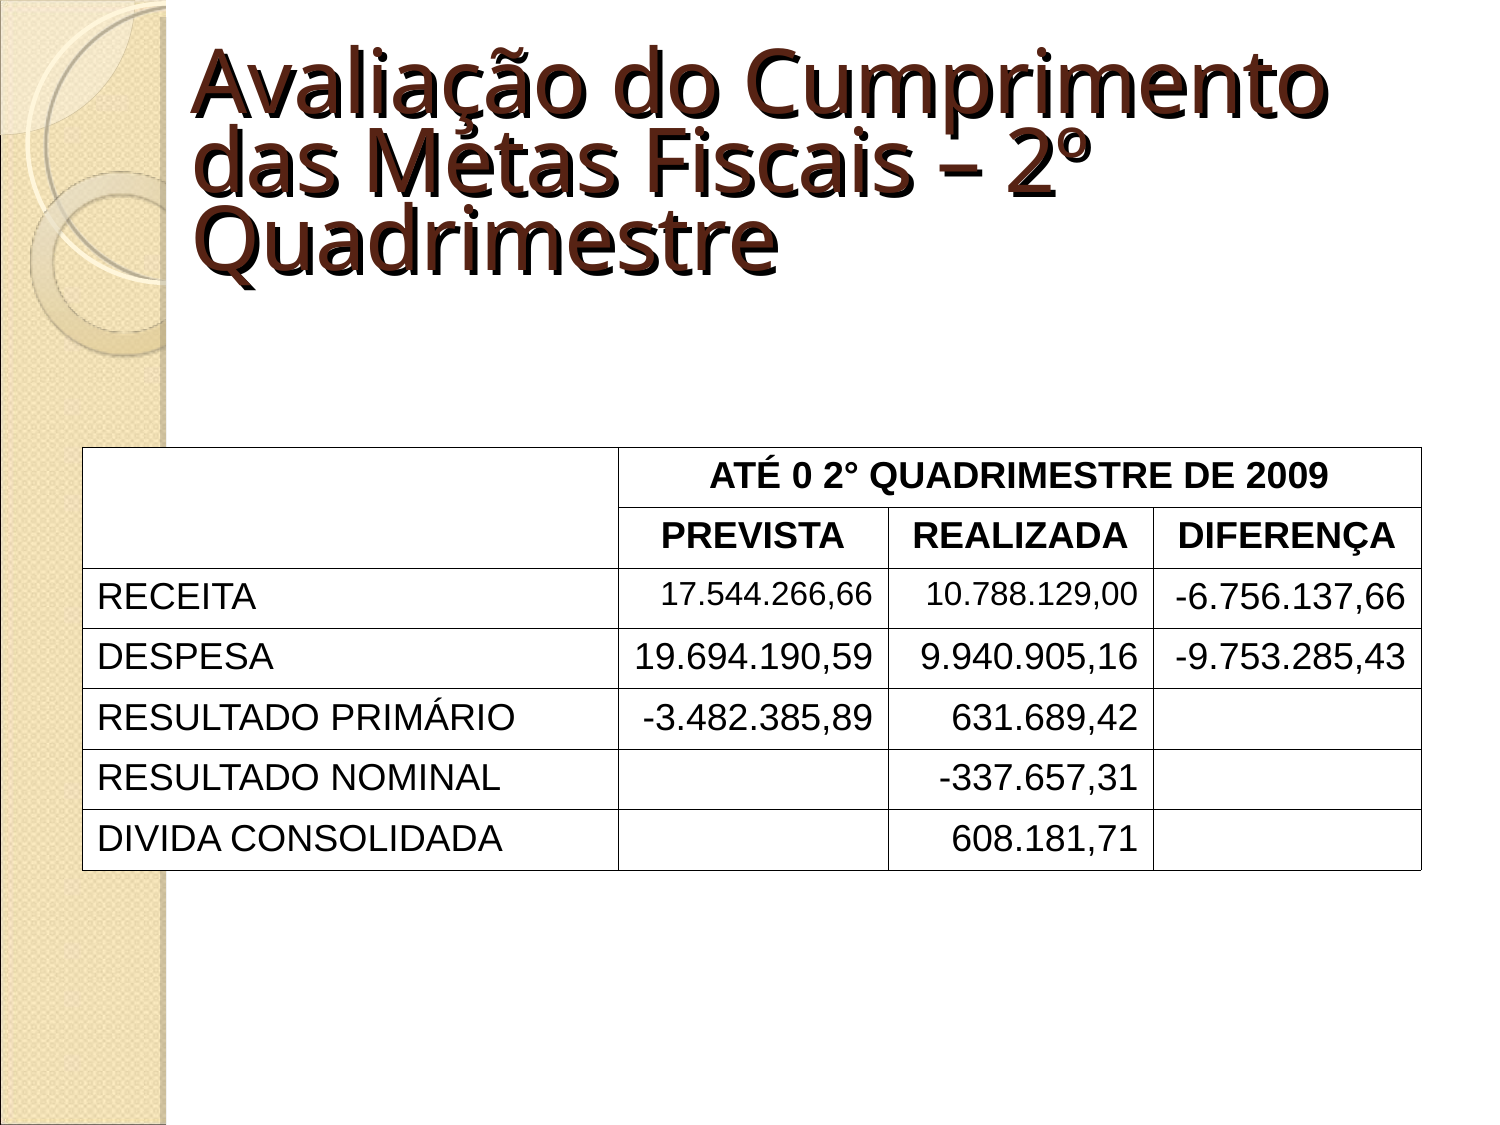

Avaliação do Cumprimento das Metas Fiscais – 2º Quadrimestre
| ESPECIFICAÇÃO | ATÉ 0 2° QUADRIMESTRE DE 2009 | | |
| --- | --- | --- | --- |
| | PREVISTA | REALIZADA | DIFERENÇA |
| RECEITA | 17.544.266,66 | 10.788.129,00 | -6.756.137,66 |
| DESPESA | 19.694.190,59 | 9.940.905,16 | -9.753.285,43 |
| RESULTADO PRIMÁRIO | -3.482.385,89 | 631.689,42 | |
| RESULTADO NOMINAL | | -337.657,31 | |
| DIVIDA CONSOLIDADA | | 608.181,71 | |